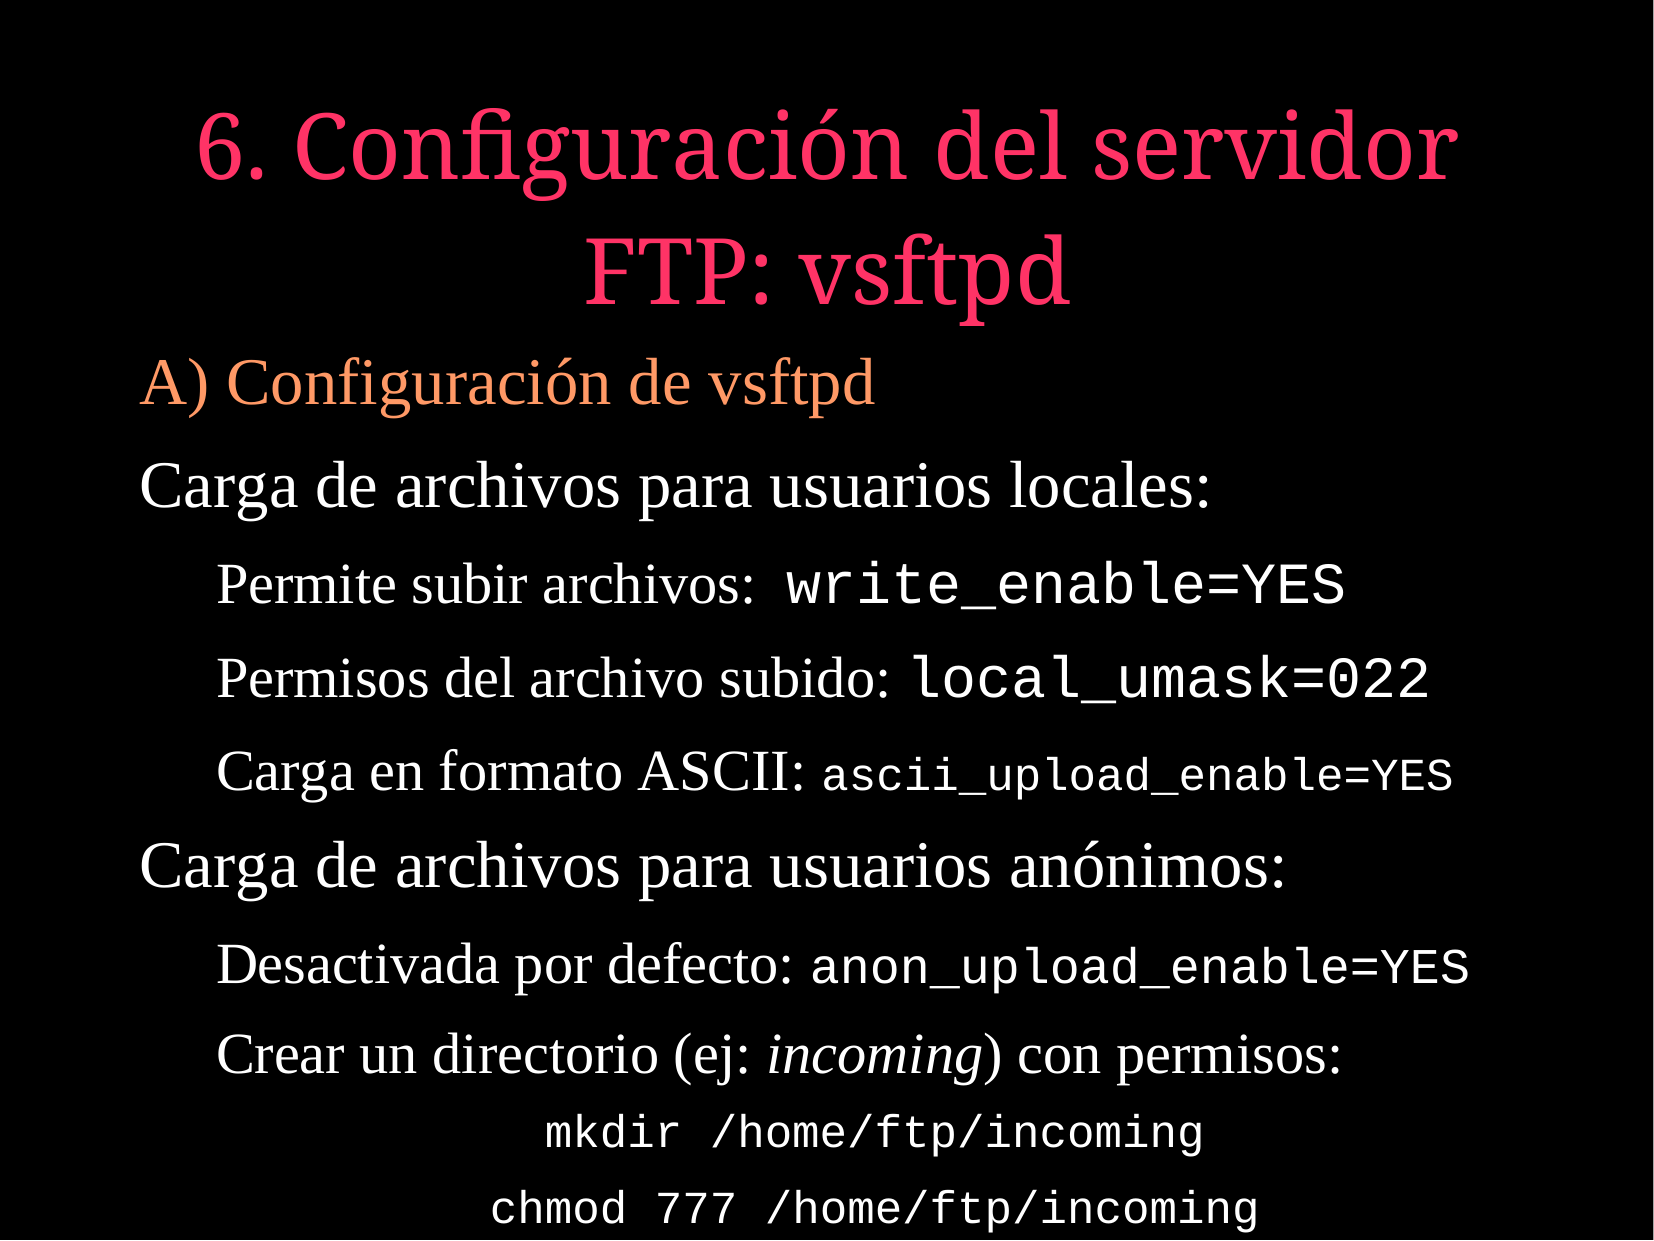

# 6. Configuración del servidor FTP: vsftpd
A) Configuración de vsftpd
Carga de archivos para usuarios locales:
Permite subir archivos: write_enable=YES
Permisos del archivo subido: local_umask=022
Carga en formato ASCII: ascii_upload_enable=YES
Carga de archivos para usuarios anónimos:
Desactivada por defecto: anon_upload_enable=YES
Crear un directorio (ej: incoming) con permisos:
mkdir /home/ftp/incoming
chmod 777 /home/ftp/incoming